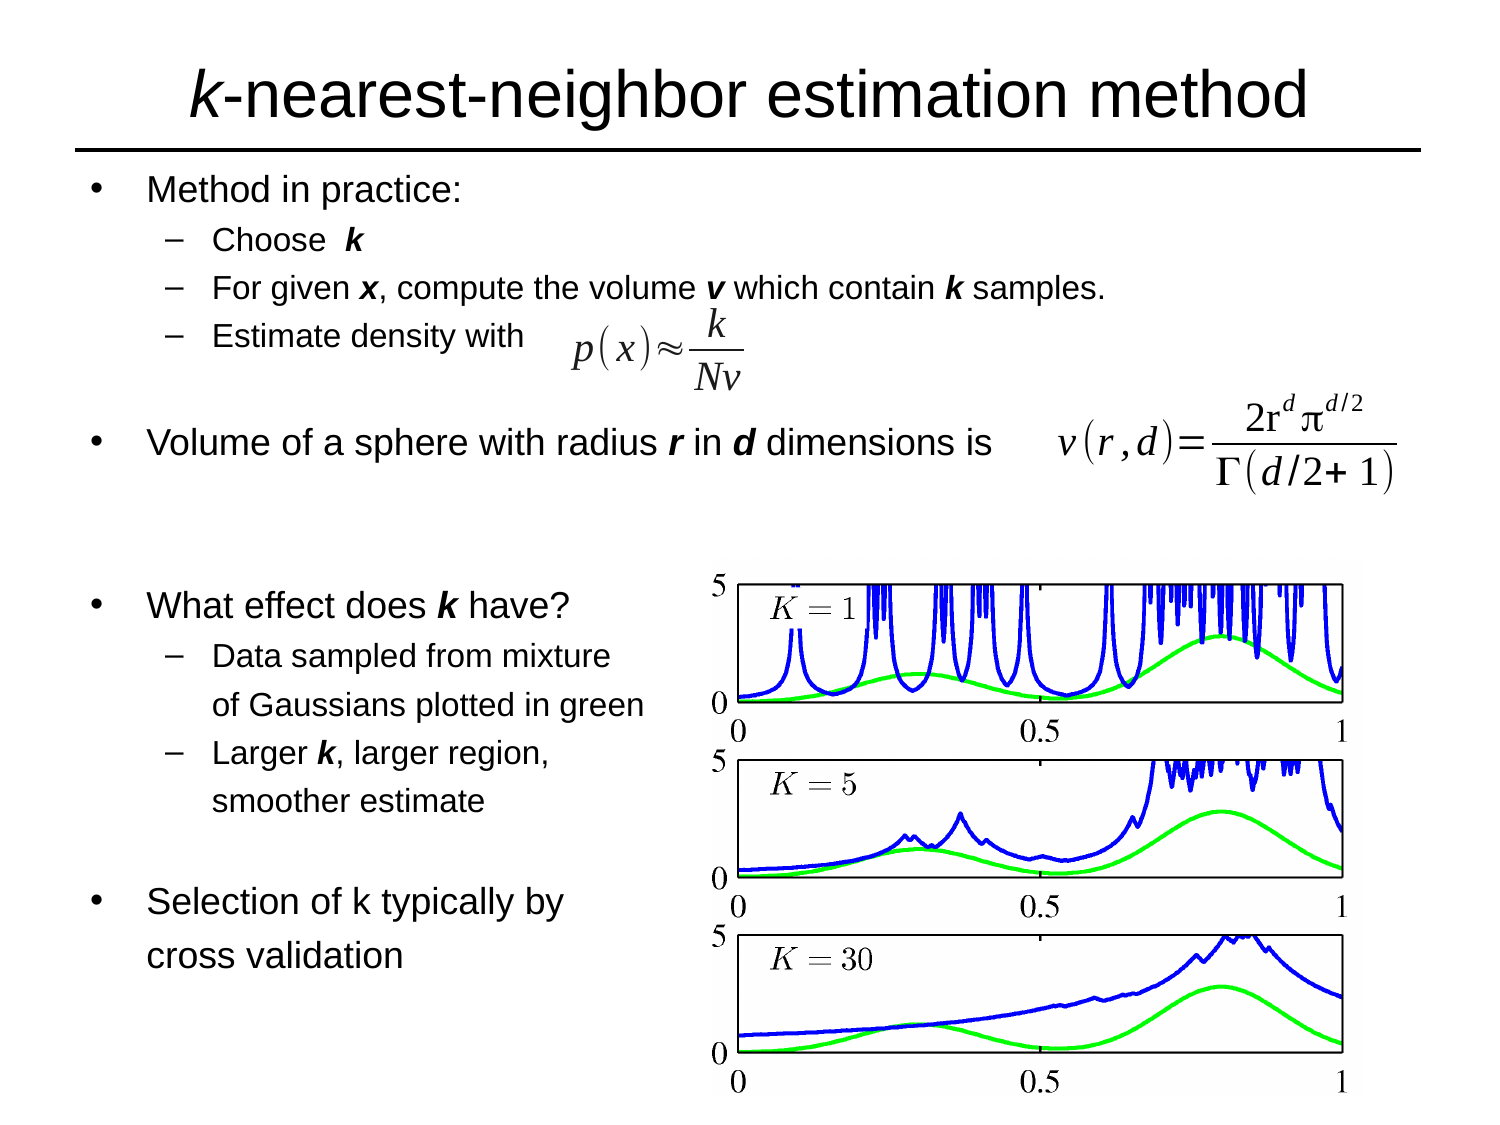

# k-nearest-neighbor estimation method
Method in practice:
Choose k
For given x, compute the volume v which contain k samples.
Estimate density with
Volume of a sphere with radius r in d dimensions is
What effect does k have?
Data sampled from mixture
	of Gaussians plotted in green
Larger k, larger region,
	smoother estimate
Selection of k typically by
cross validation